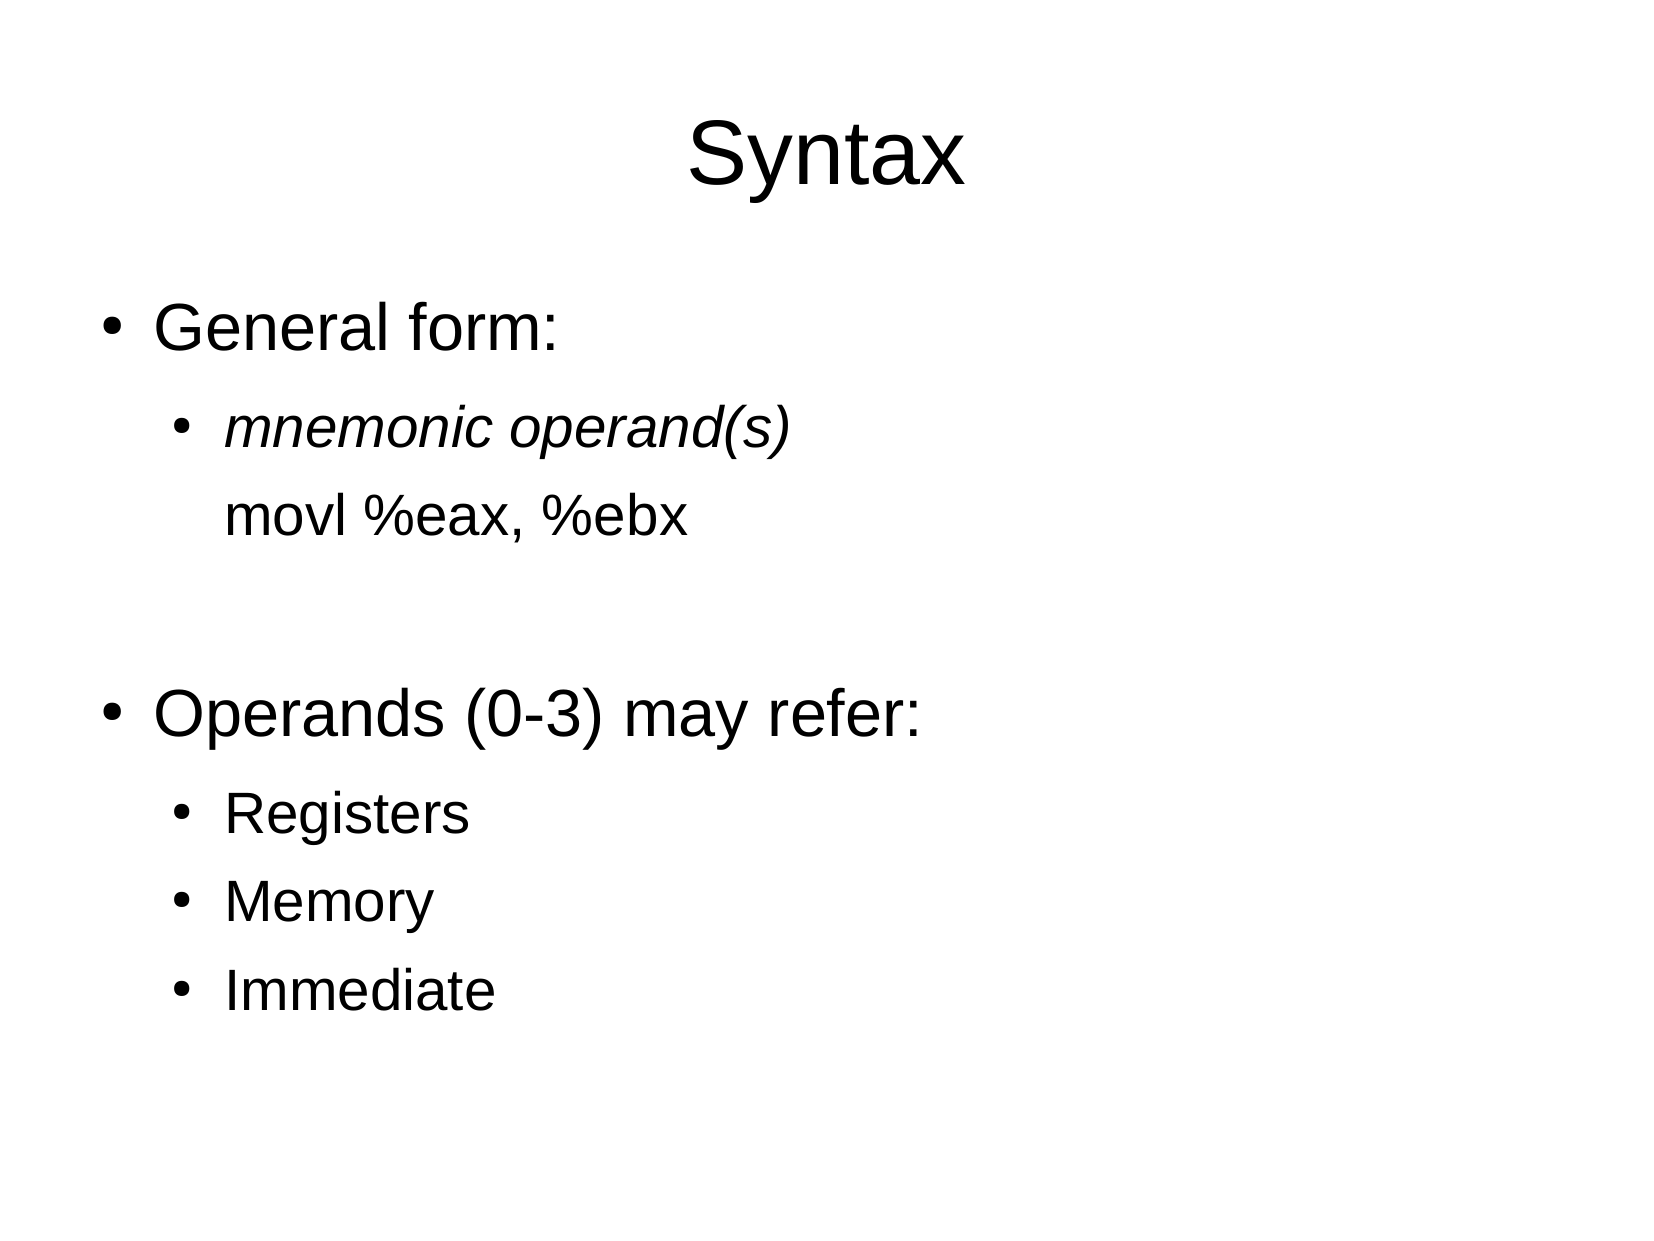

# Syntax
General form:
mnemonic operand(s)
movl %eax, %ebx
Operands (0-3) may refer:
Registers
Memory
Immediate